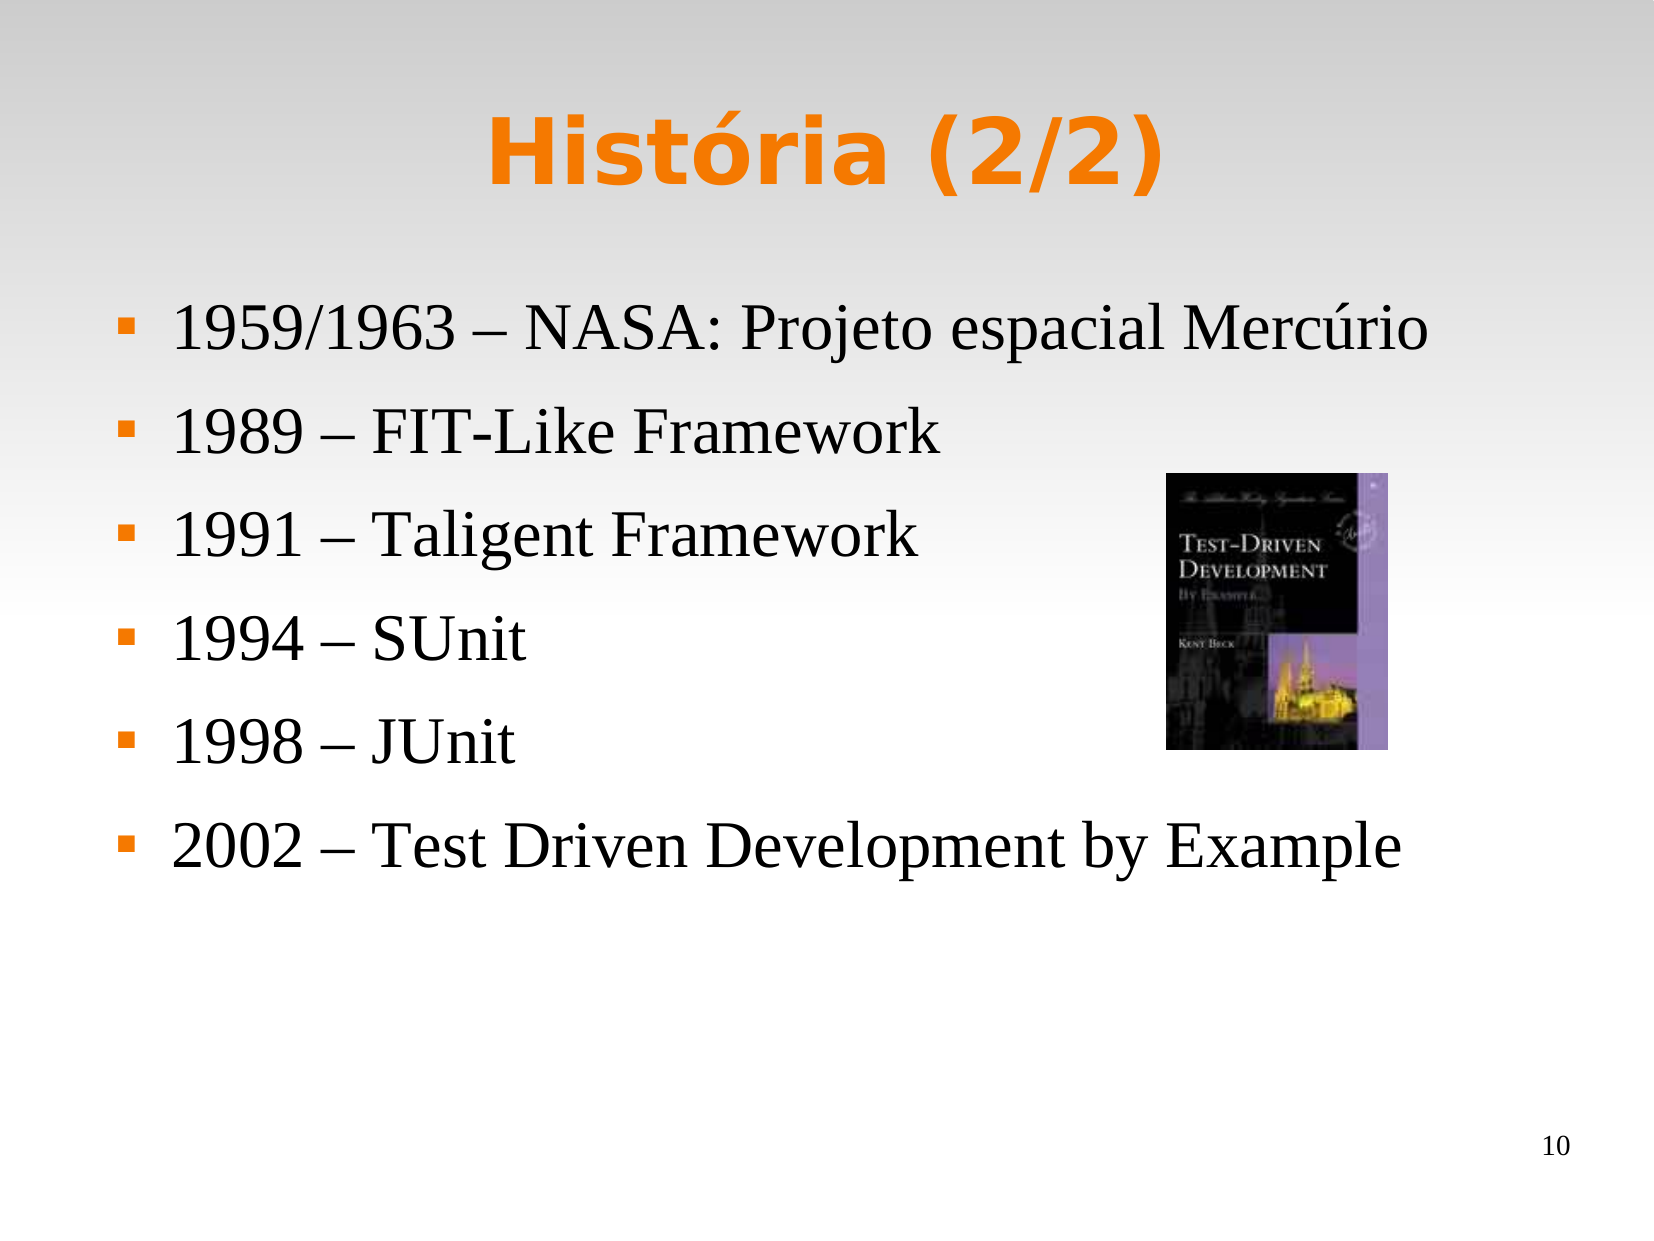

# História (2/2)
1959/1963 – NASA: Projeto espacial Mercúrio
1989 – FIT-Like Framework
1991 – Taligent Framework
1994 – SUnit
1998 – JUnit
2002 – Test Driven Development by Example
10